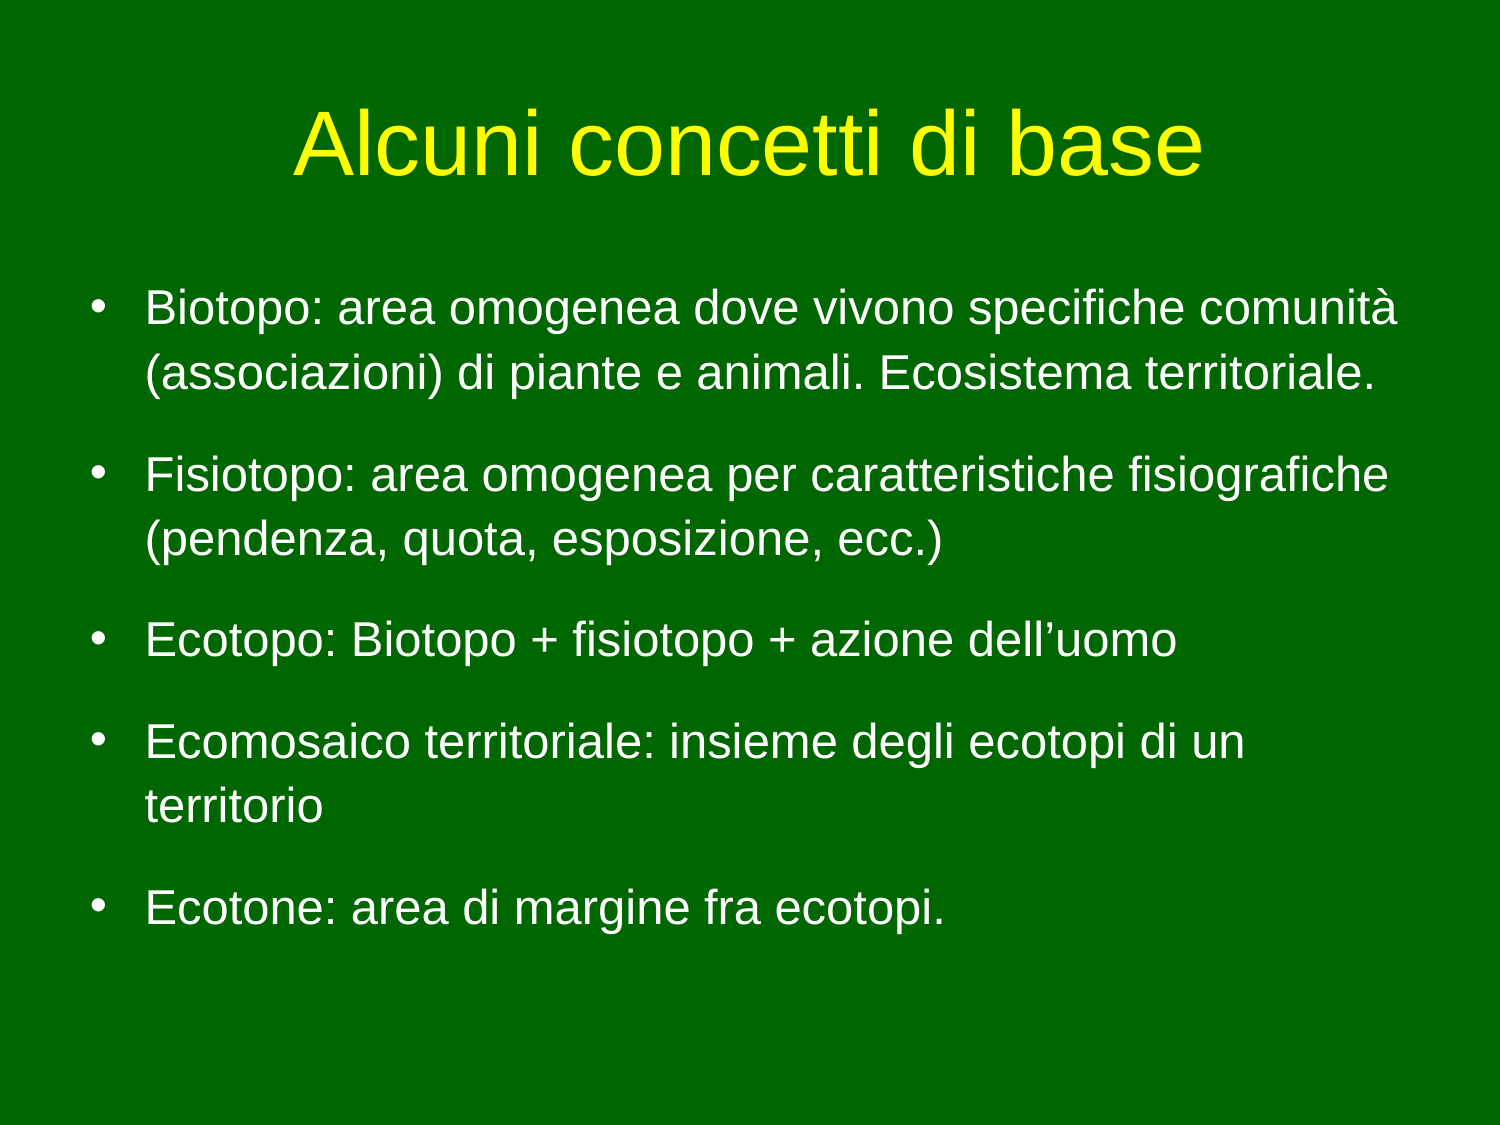

# Alcuni concetti di base
Biotopo: area omogenea dove vivono specifiche comunità (associazioni) di piante e animali. Ecosistema territoriale.
Fisiotopo: area omogenea per caratteristiche fisiografiche (pendenza, quota, esposizione, ecc.)
Ecotopo: Biotopo + fisiotopo + azione dell’uomo
Ecomosaico territoriale: insieme degli ecotopi di un territorio
Ecotone: area di margine fra ecotopi.